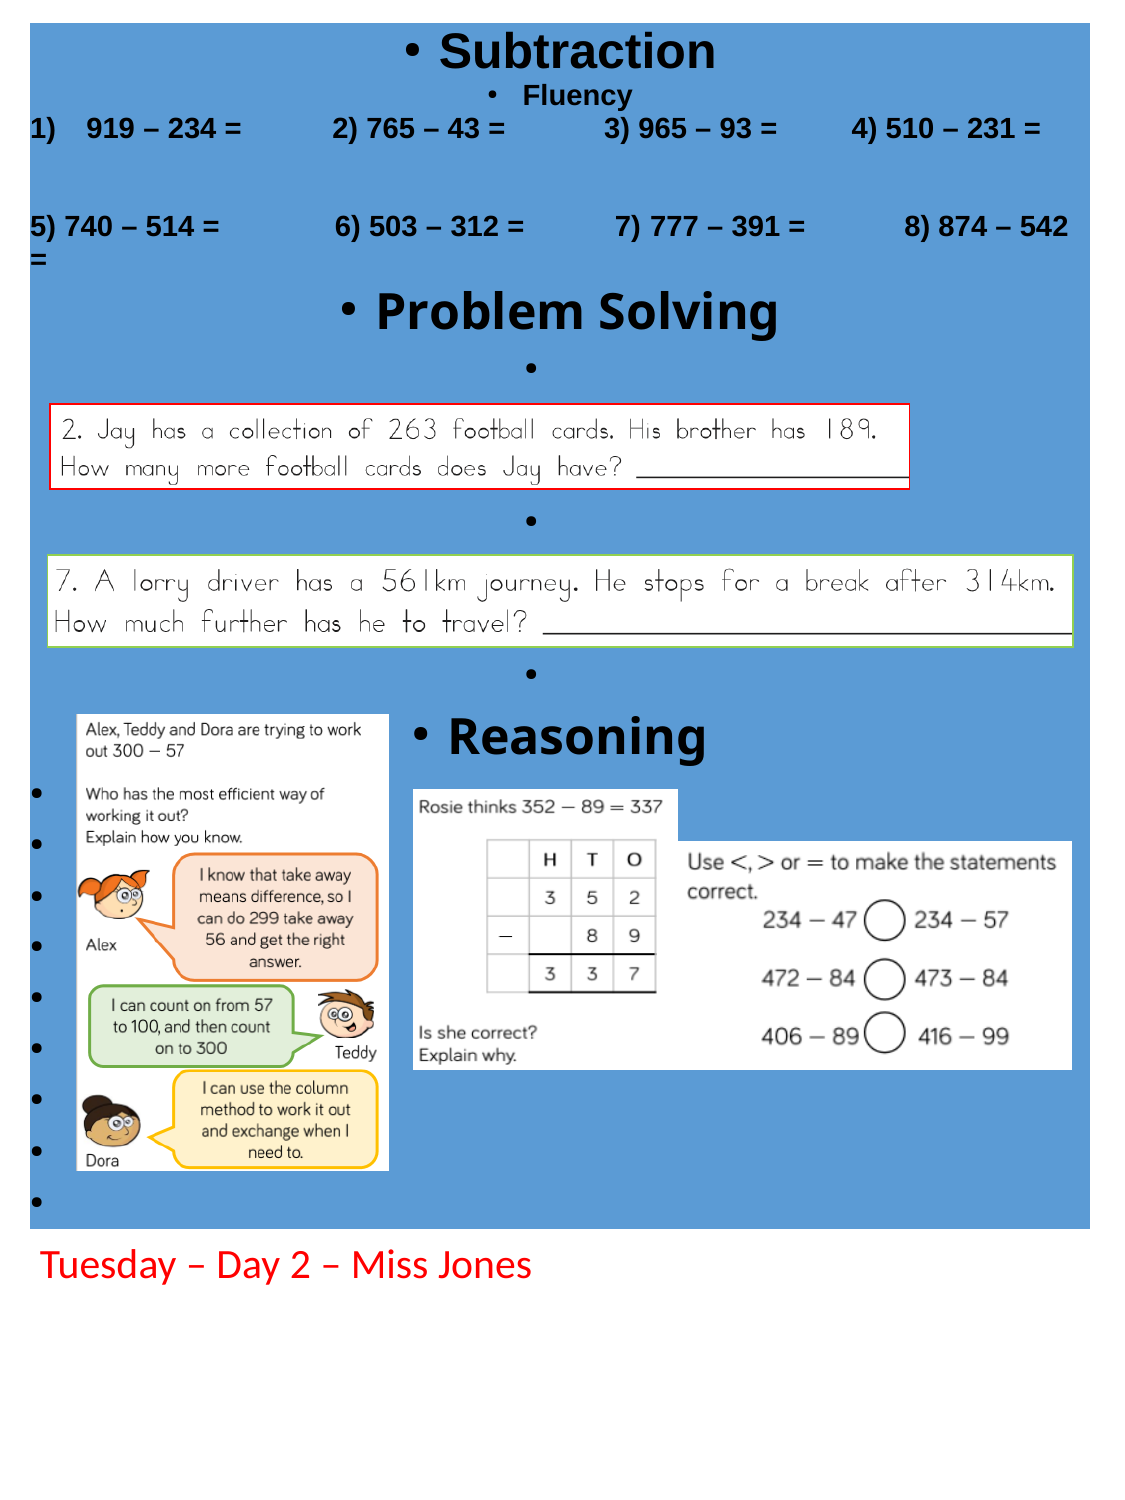

| Subtraction Fluency 919 – 234 = 2) 765 – 43 = 3) 965 – 93 = 4) 510 – 231 = 5) 740 – 514 = 6) 503 – 312 = 7) 777 – 391 = 8) 874 – 542 = |
| --- |
| Problem Solving |
| Reasoning |
Tuesday – Day 2 – Miss Jones